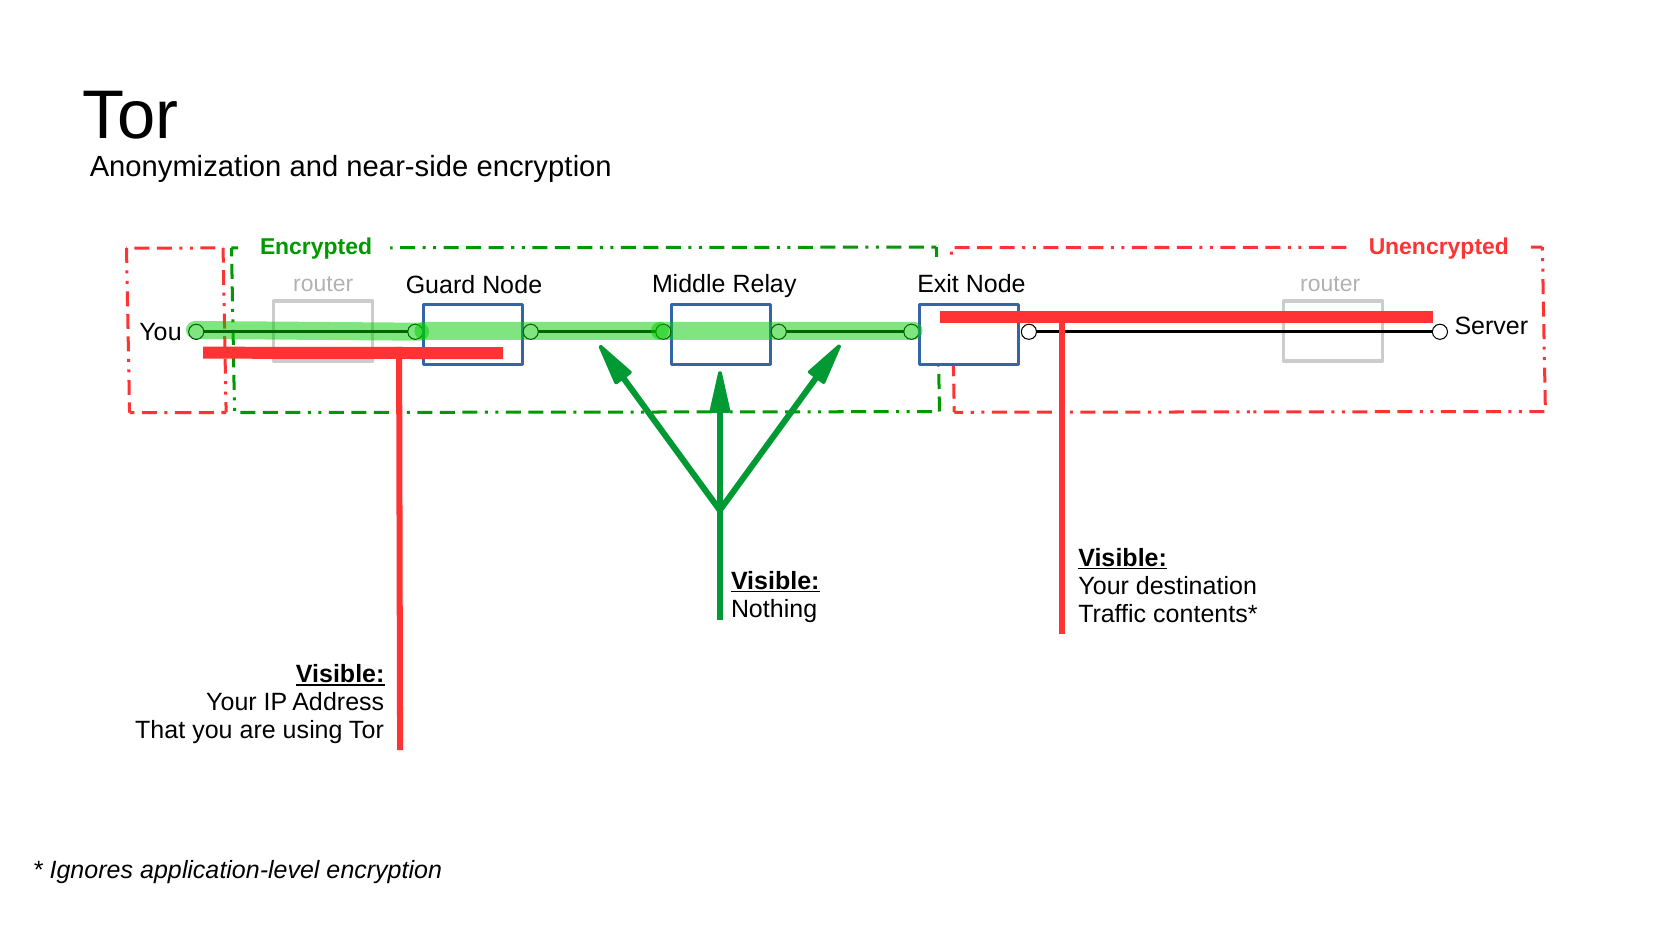

# Tor
Anonymization and near-side encryption
Encrypted
Unencrypted
Middle Relay
 Exit Node
Guard Node
router
router
Server
You
Visible:
Your destination
Traffic contents*
Visible:
Nothing
Visible:
Your IP Address
That you are using Tor
* Ignores application-level encryption